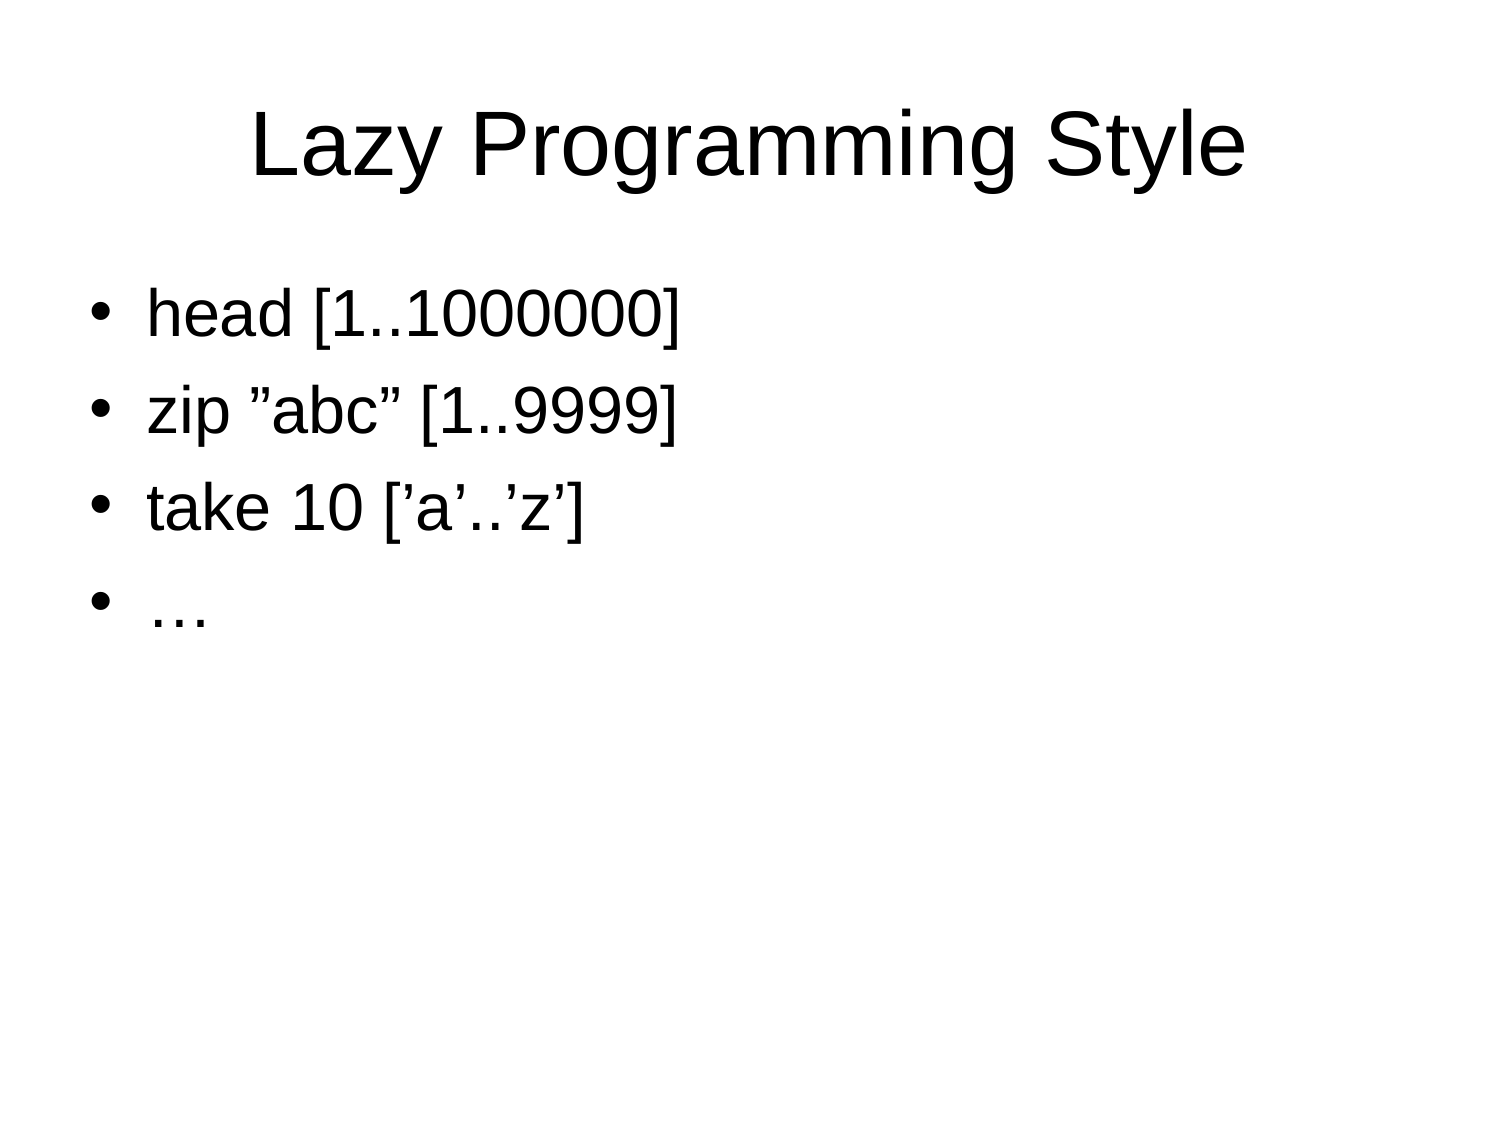

# Lazy Programming Style
head [1..1000000]
zip ”abc” [1..9999]
take 10 [’a’..’z’]
…